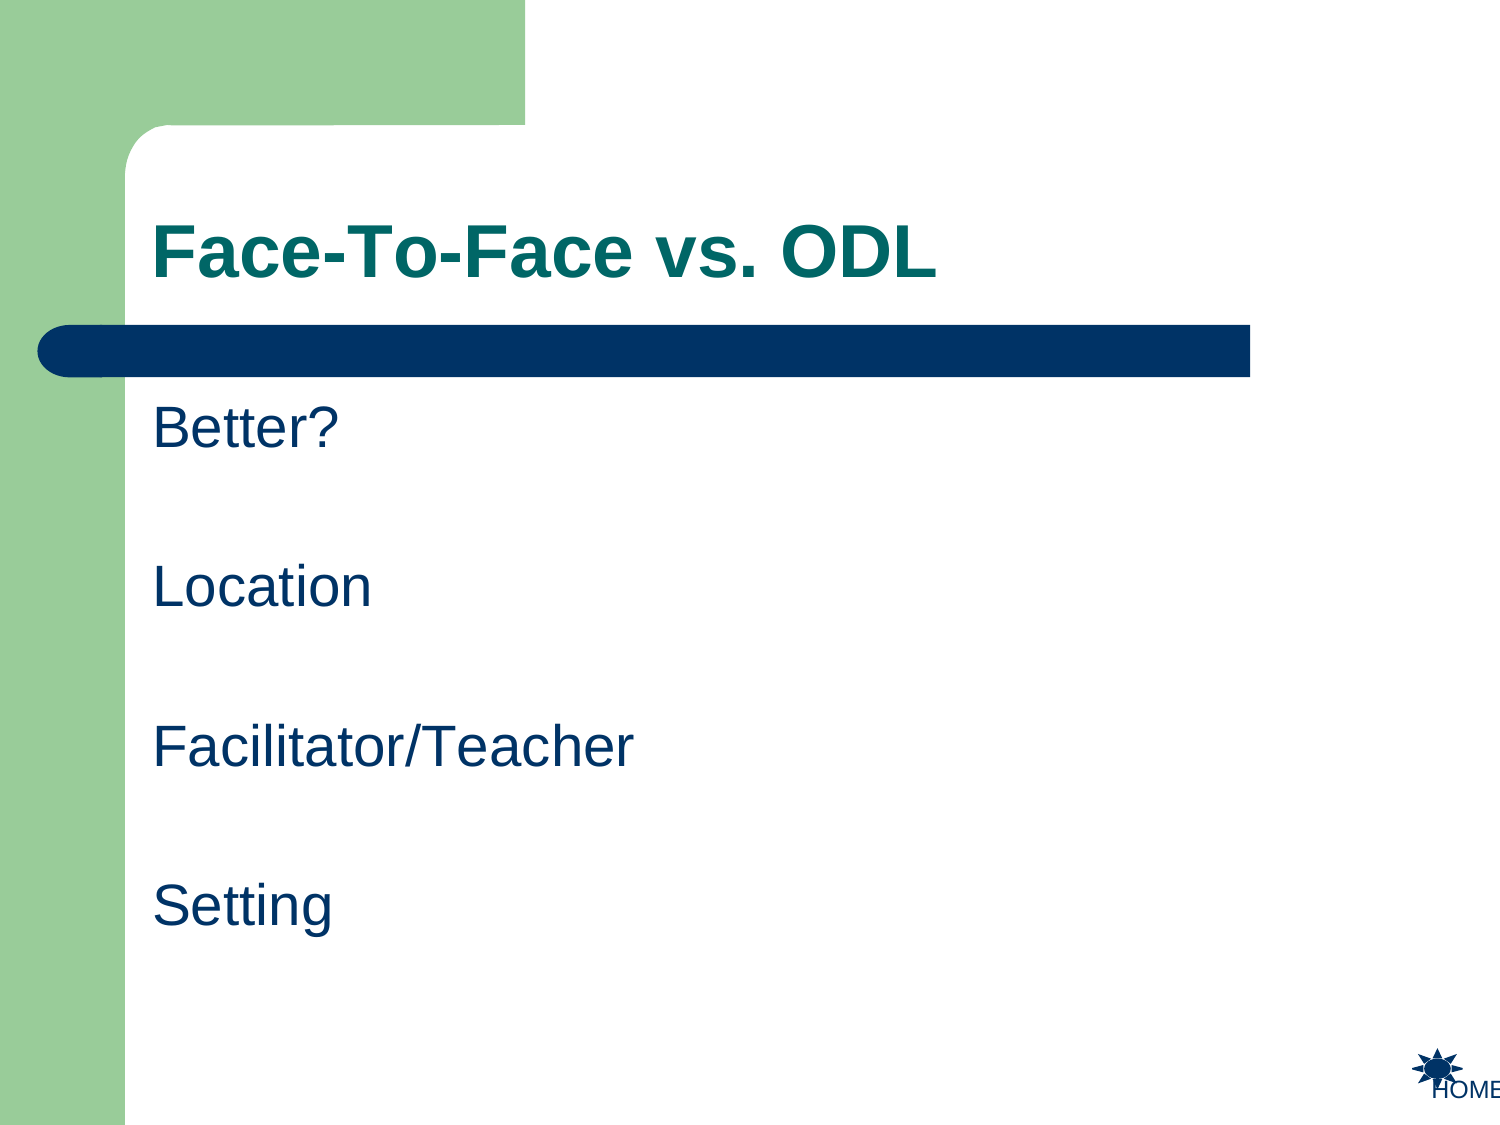

# Face-To-Face vs. ODL
Better?
Location
Facilitator/Teacher
Setting
HOME